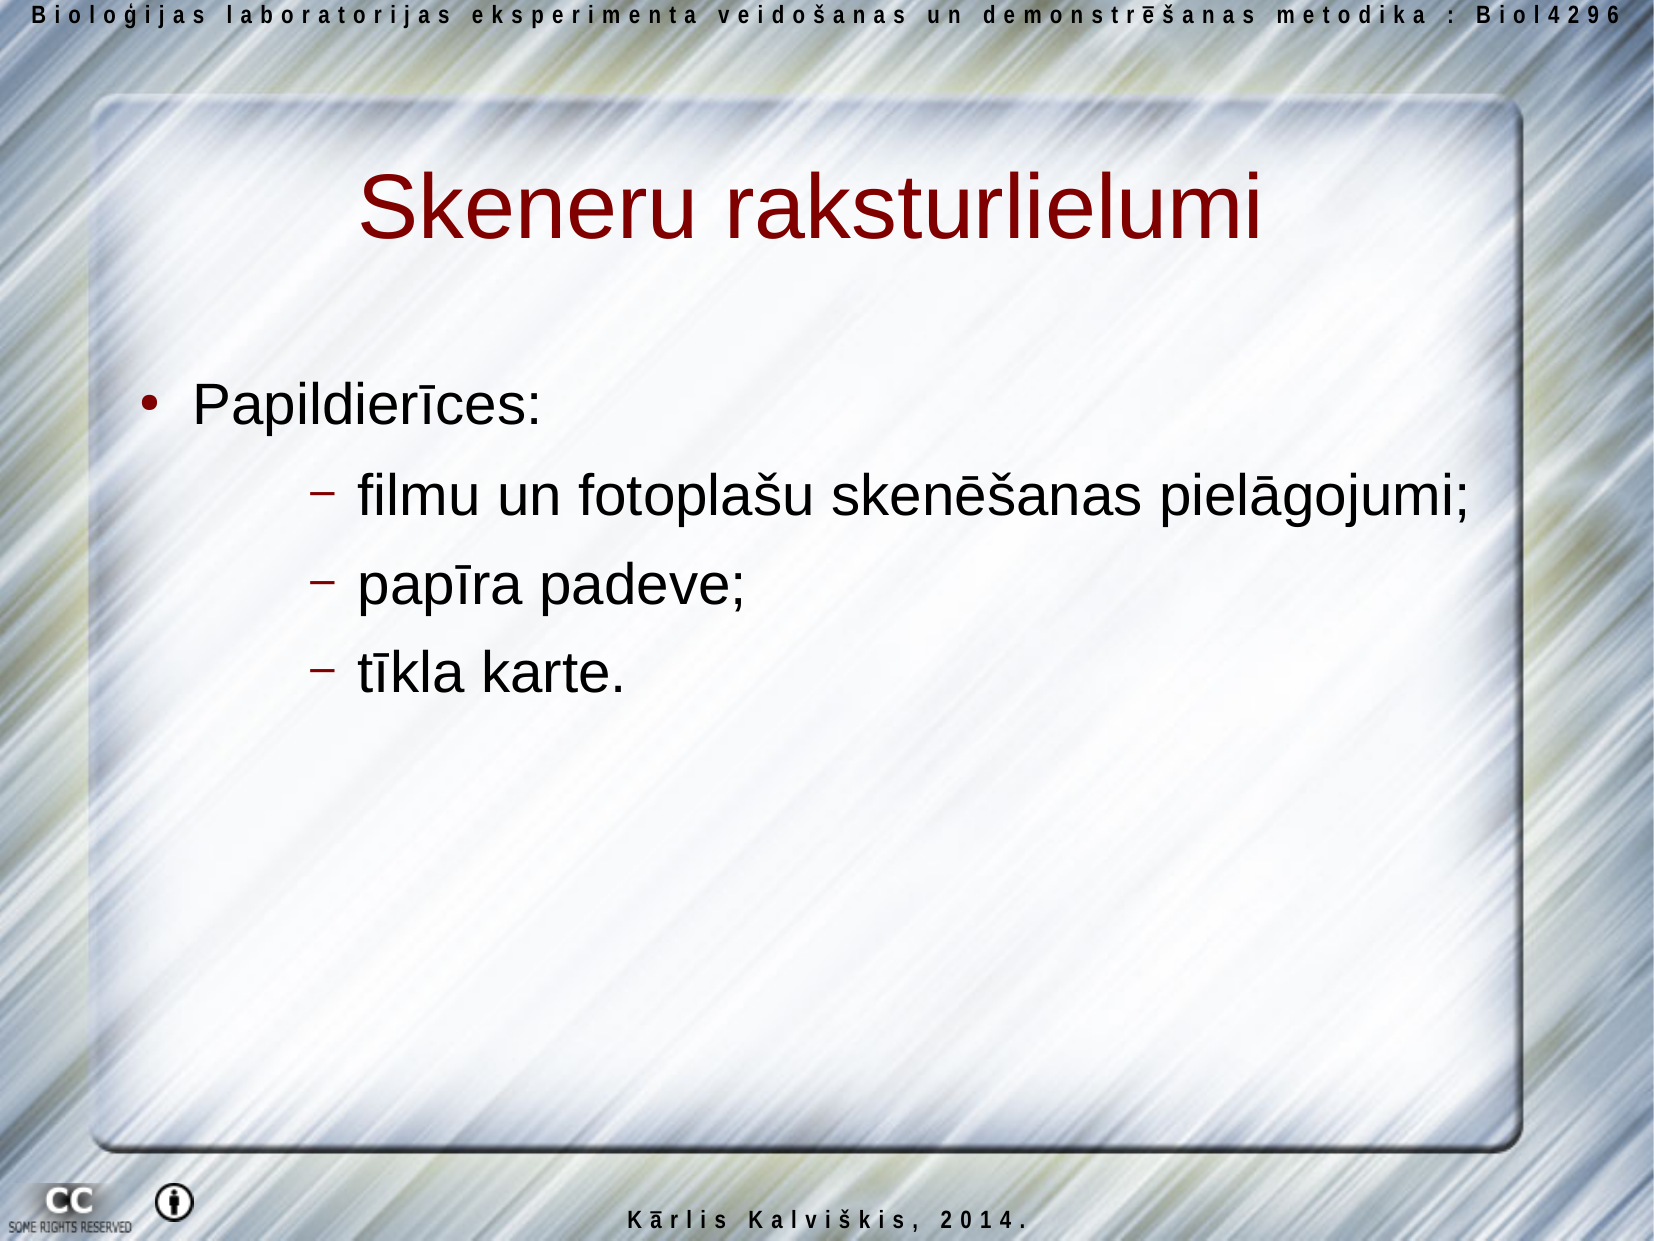

# Skeneru raksturlielumi
Papildierīces:
filmu un fotoplašu skenēšanas pielāgojumi;
papīra padeve;
tīkla karte.